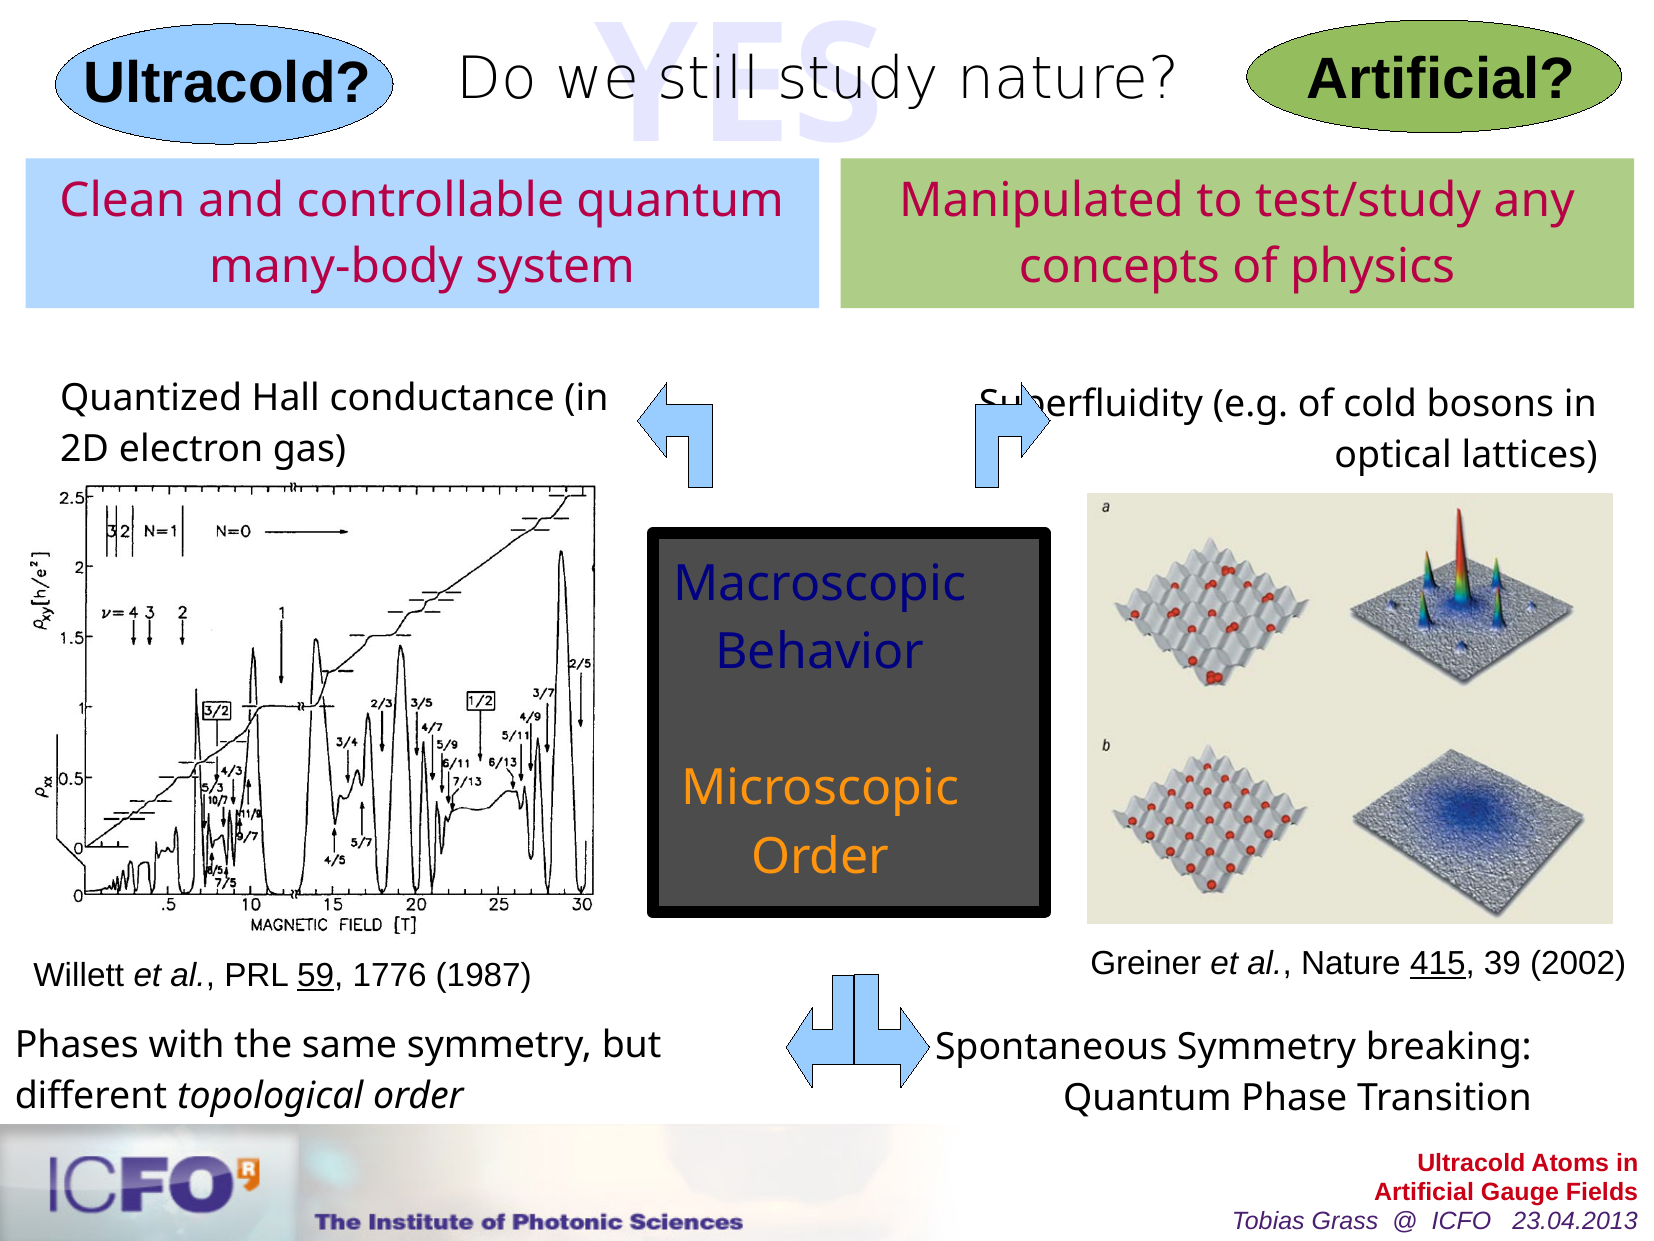

YES
Do we still study nature?
Artificial?
Ultracold?
Clean and controllable quantum many-body system
Manipulated to test/study any concepts of physics
Quantized Hall conductance (in 2D electron gas)
Superfluidity (e.g. of cold bosons in optical lattices)
Macroscopic
Behavior
Microscopic
Order
Greiner et al., Nature 415, 39 (2002)
Willett et al., PRL 59, 1776 (1987)
Phases with the same symmetry, but
different topological order
Spontaneous Symmetry breaking:
Quantum Phase Transition
Ultracold Atoms in
Artificial Gauge Fields
Tobias Grass @ ICFO 23.04.2013